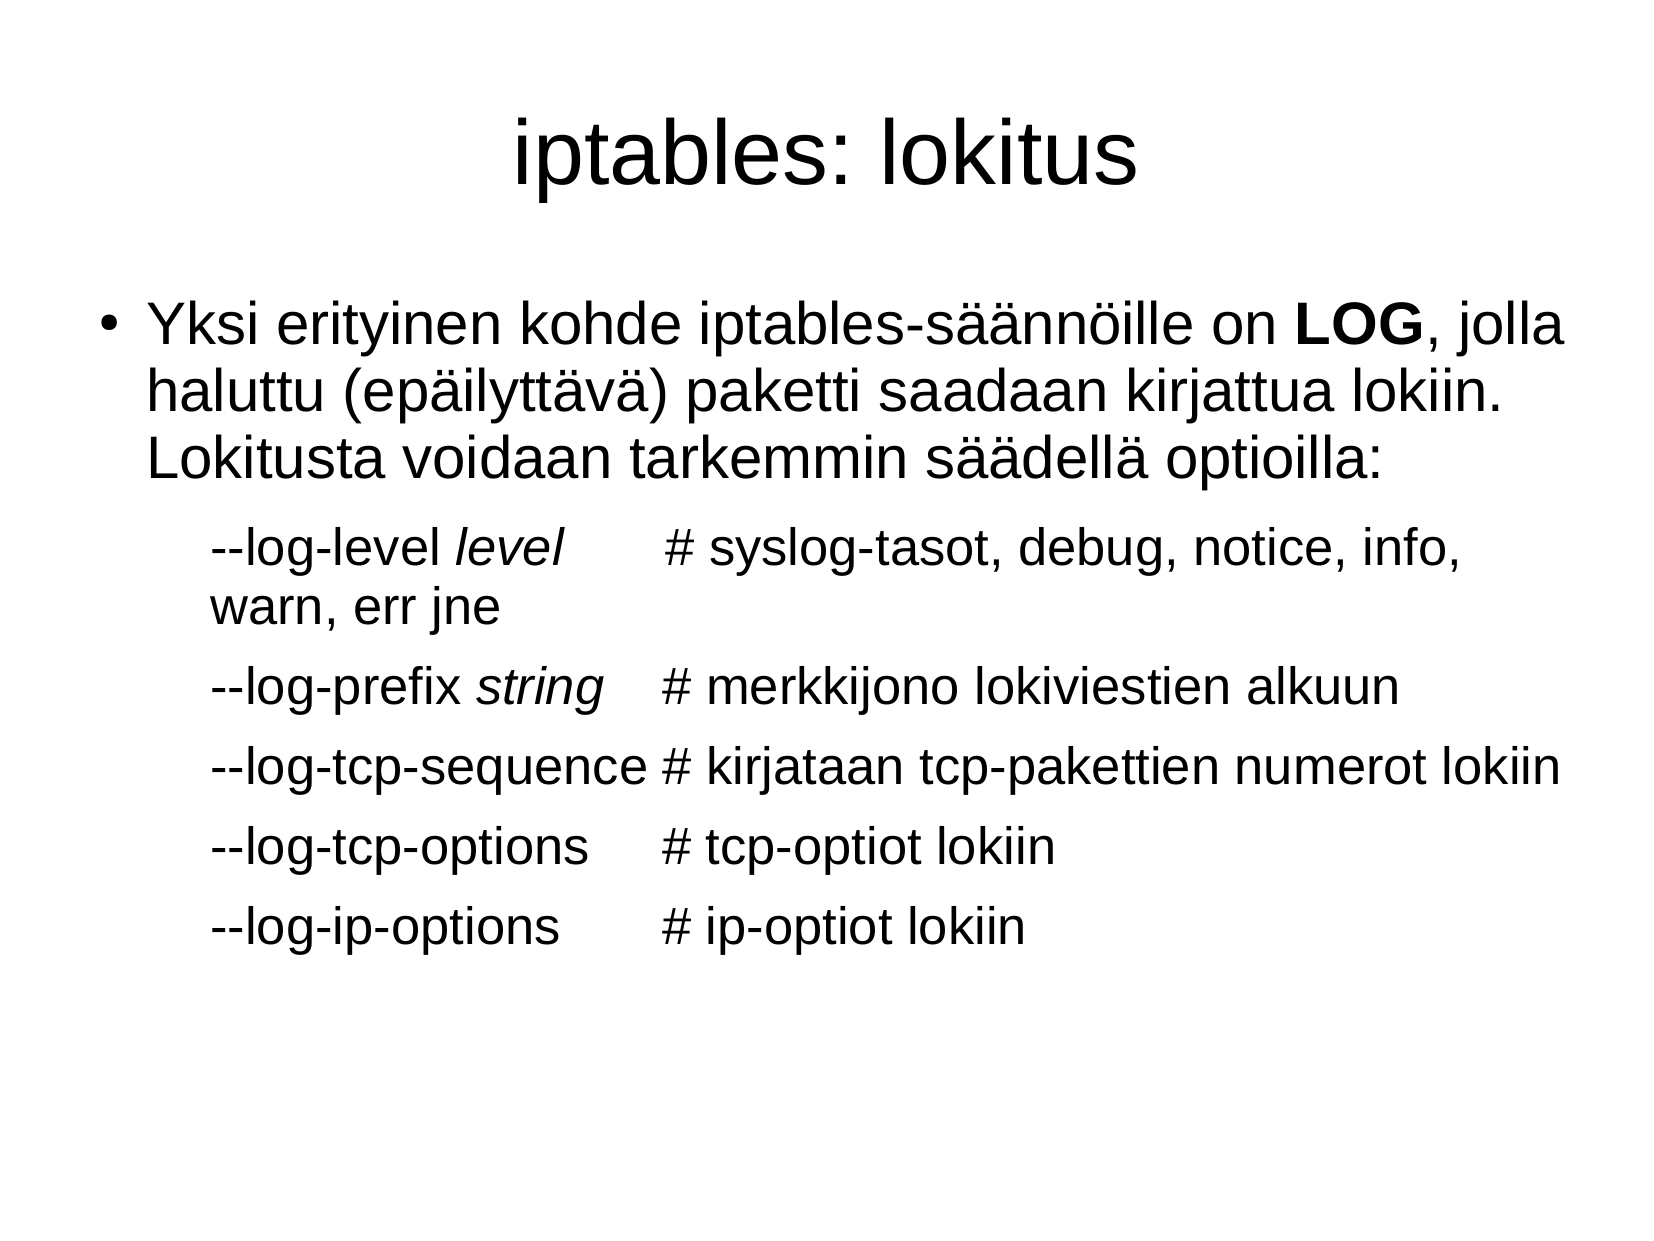

# iptables: lokitus
Yksi erityinen kohde iptables-säännöille on LOG, jolla haluttu (epäilyttävä) paketti saadaan kirjattua lokiin. Lokitusta voidaan tarkemmin säädellä optioilla:
--log-level level # syslog-tasot, debug, notice, info, warn, err jne
--log-prefix string # merkkijono lokiviestien alkuun
--log-tcp-sequence # kirjataan tcp-pakettien numerot lokiin
--log-tcp-options # tcp-optiot lokiin
--log-ip-options # ip-optiot lokiin